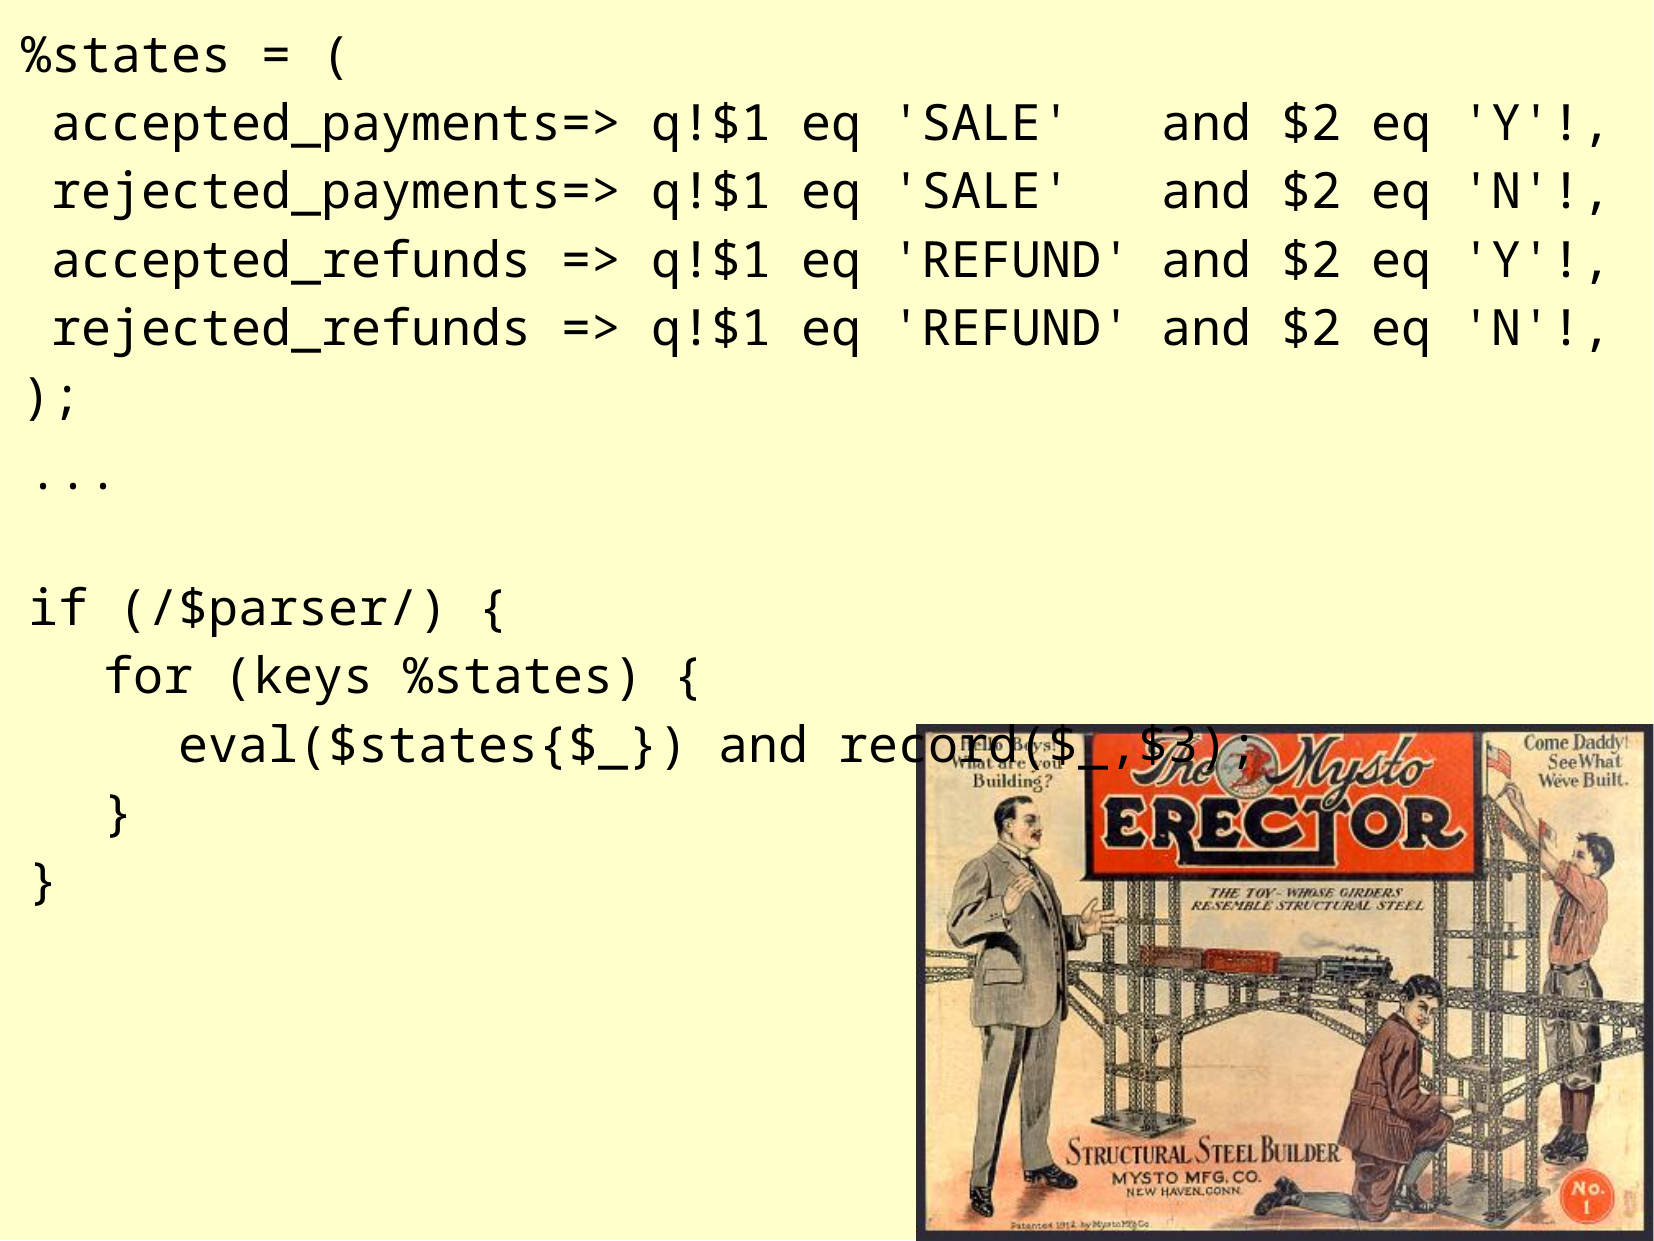

%states = (
 accepted_payments=> q!$1 eq 'SALE' and $2 eq 'Y'!,
 rejected_payments=> q!$1 eq 'SALE' and $2 eq 'N'!,
 accepted_refunds => q!$1 eq 'REFUND' and $2 eq 'Y'!,
 rejected_refunds => q!$1 eq 'REFUND' and $2 eq 'N'!,
);
...
if (/$parser/) {
	for (keys %states) {
		eval($states{$_}) and record($_,$3);
	}
}